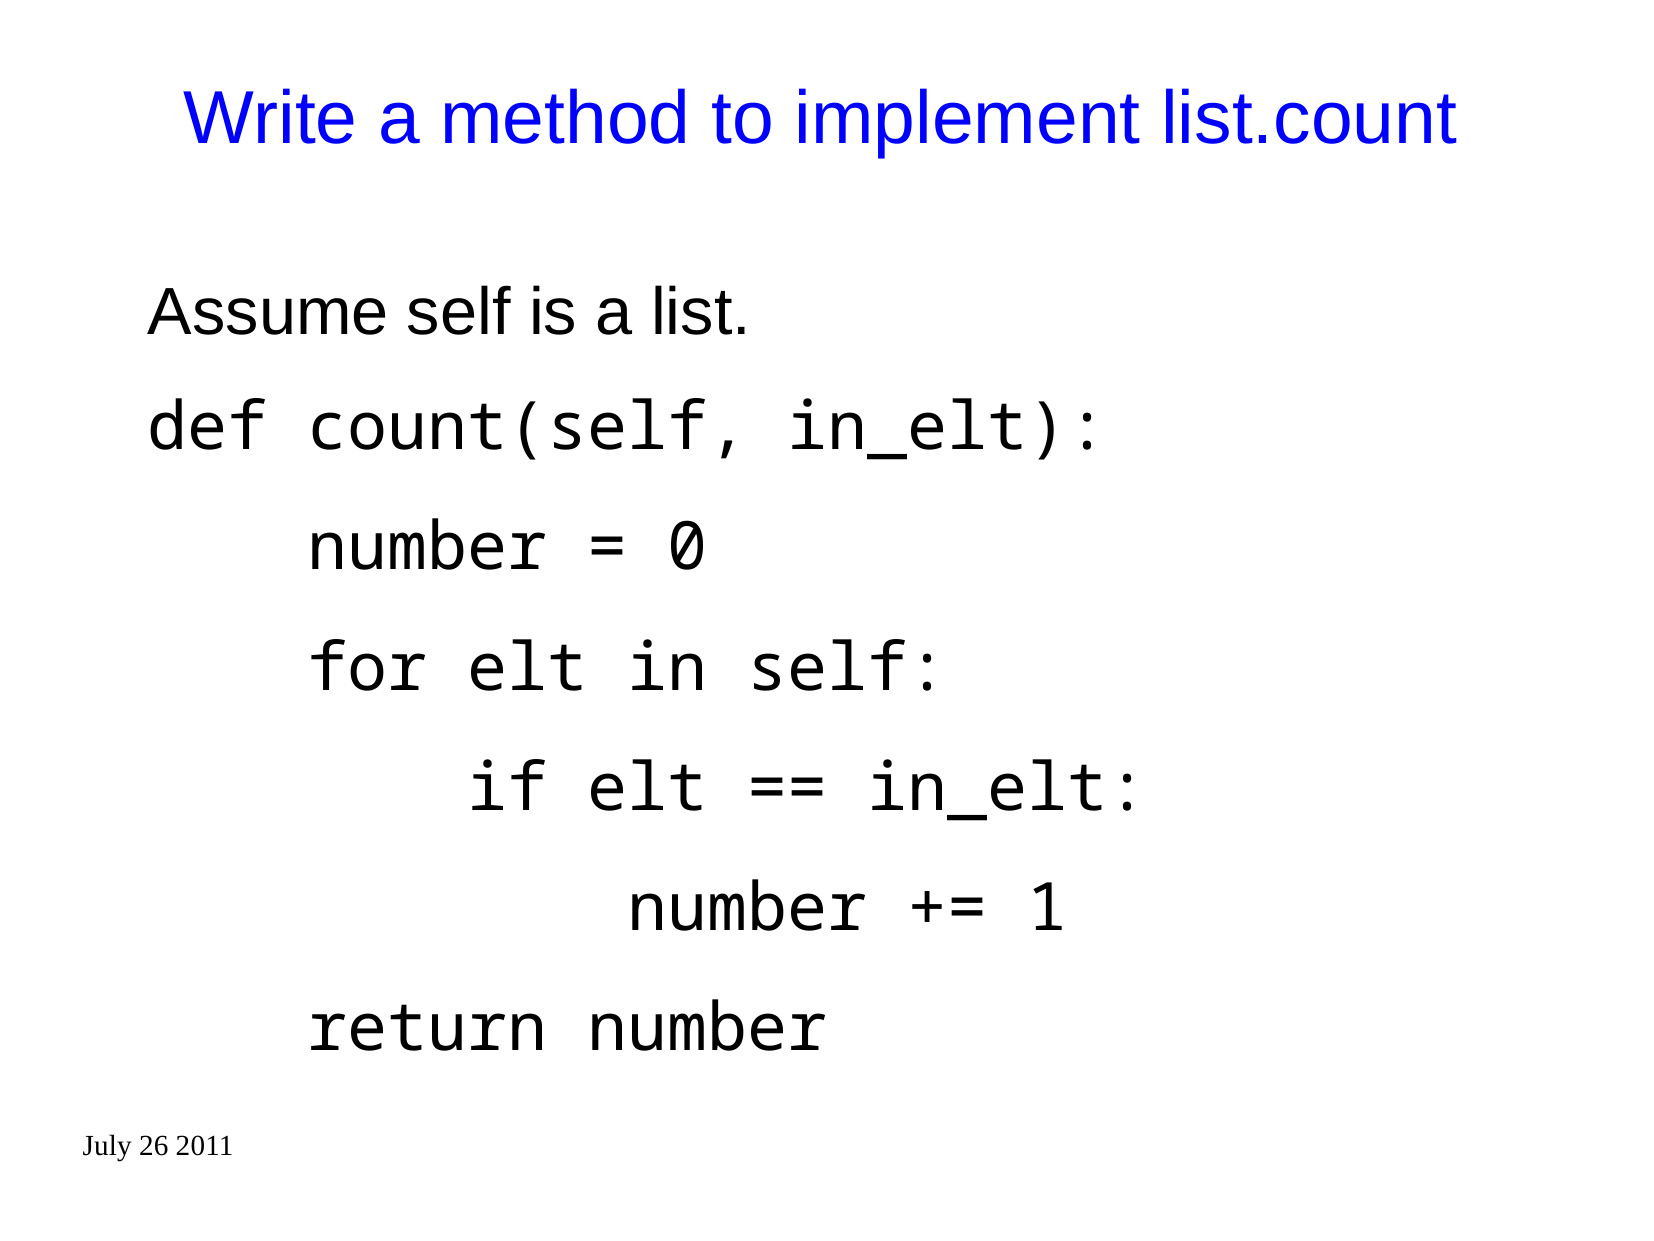

# Write a method to implement list.count
Assume self is a list.
def count(self, in_elt):
 number = 0
 for elt in self:
 if elt == in_elt:
 number += 1
 return number
July 26 2011